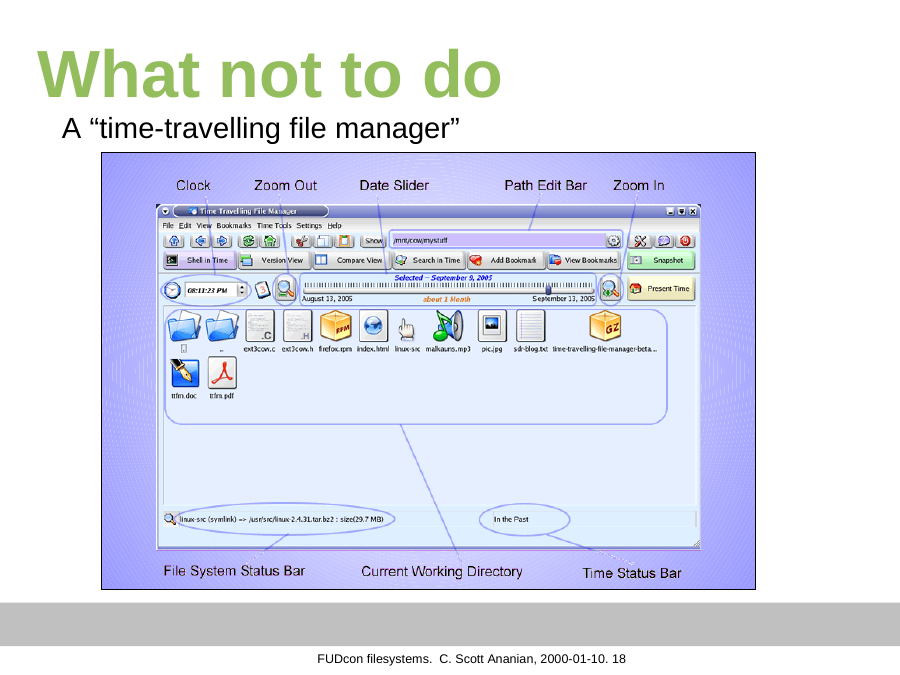

# What not to do
A “time-travelling file manager”